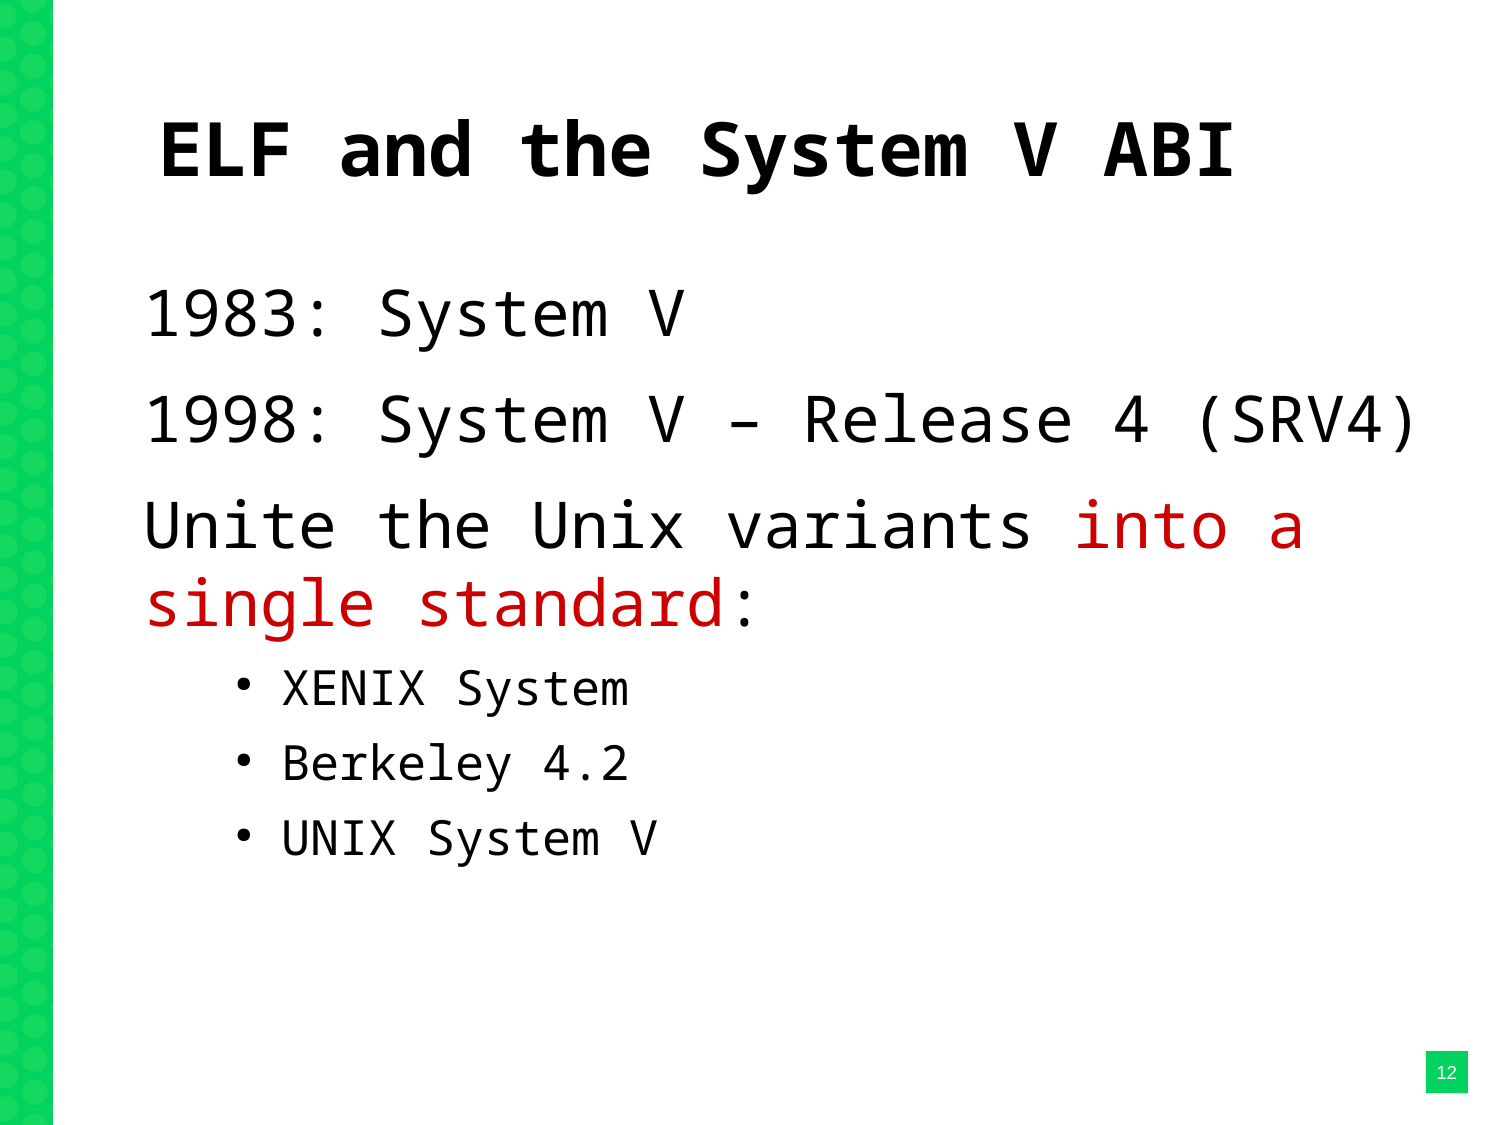

# ELF and the System V ABI
1983: System V
1998: System V – Release 4 (SRV4)
Unite the Unix variants into a single standard:
XENIX System
Berkeley 4.2
UNIX System V